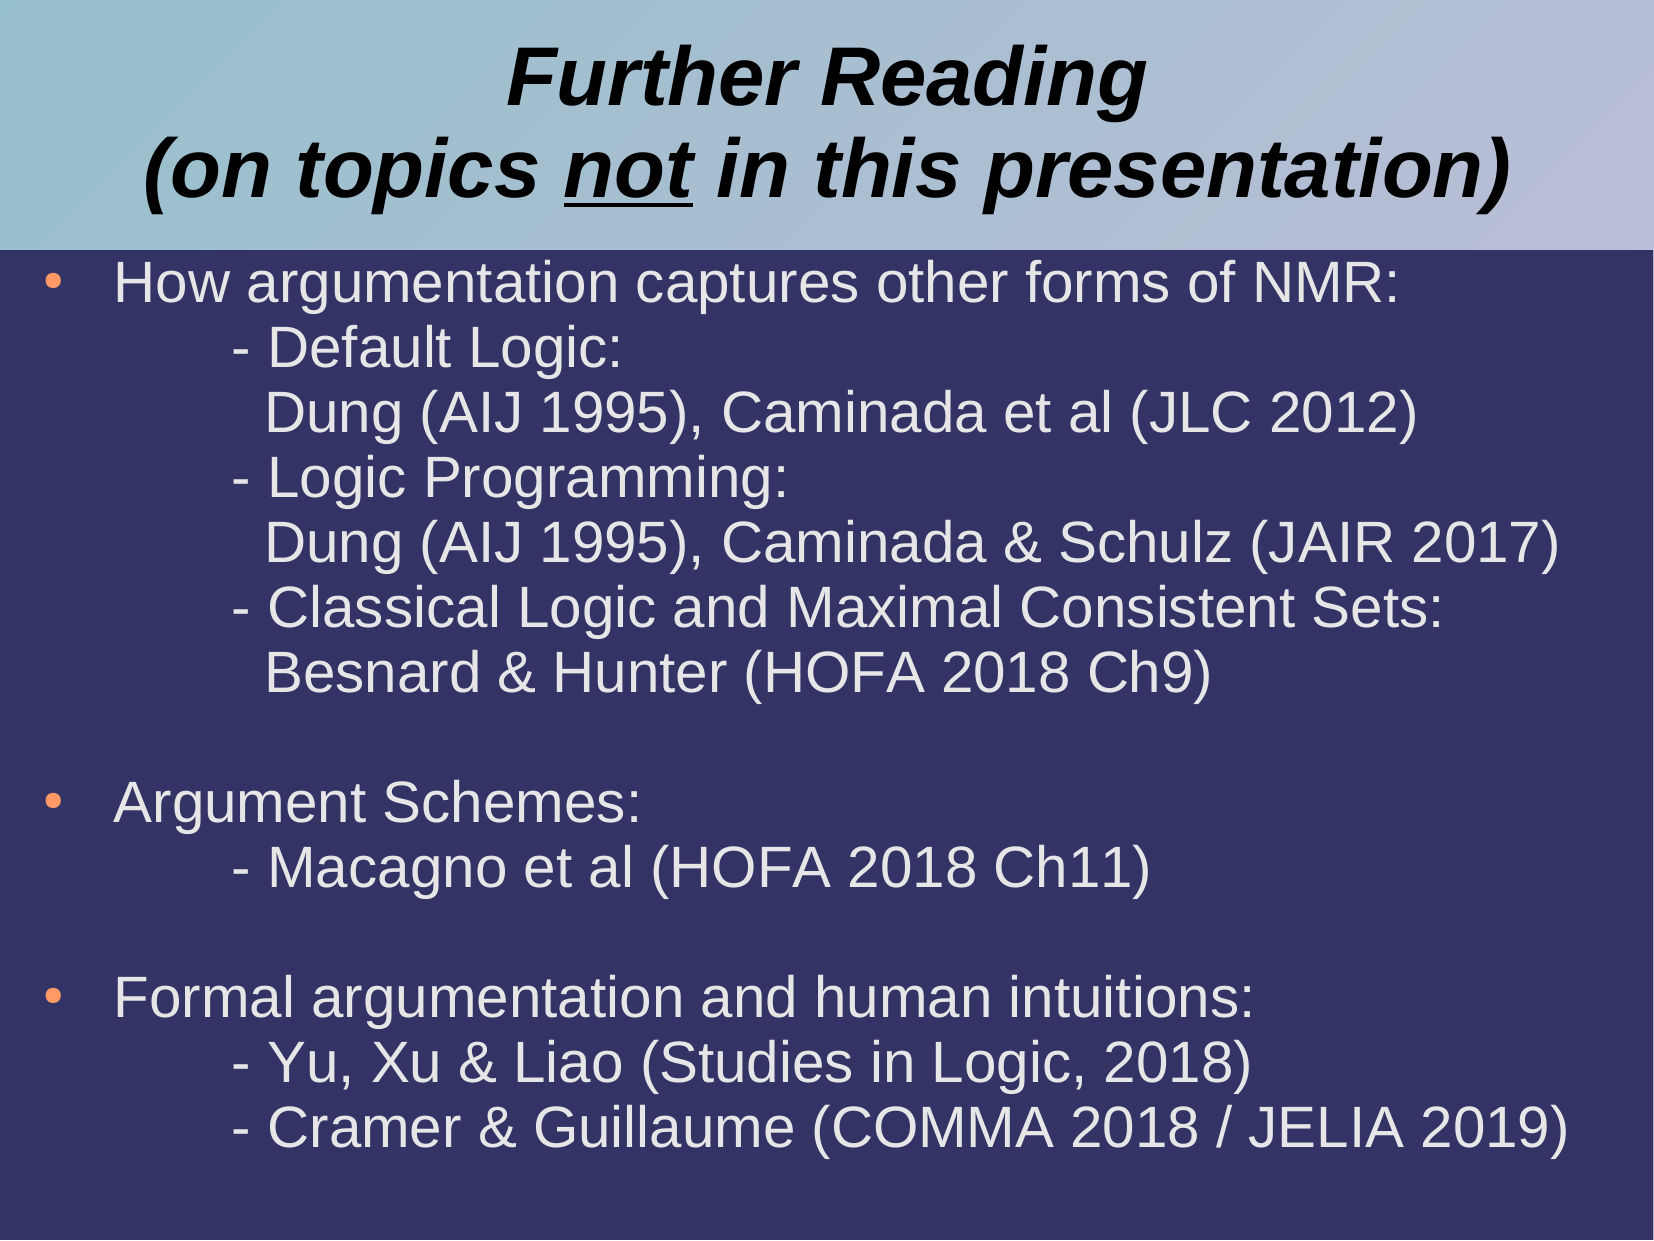

# Further Reading (on topics not in this presentation)
How argumentation captures other forms of NMR:
	- Default Logic:
	 Dung (AIJ 1995), Caminada et al (JLC 2012)
 	- Logic Programming:
	 Dung (AIJ 1995), Caminada & Schulz (JAIR 2017)
 	- Classical Logic and Maximal Consistent Sets:
	 Besnard & Hunter (HOFA 2018 Ch9)
Argument Schemes:
	- Macagno et al (HOFA 2018 Ch11)
Formal argumentation and human intuitions:
	- Yu, Xu & Liao (Studies in Logic, 2018)
	- Cramer & Guillaume (COMMA 2018 / JELIA 2019)